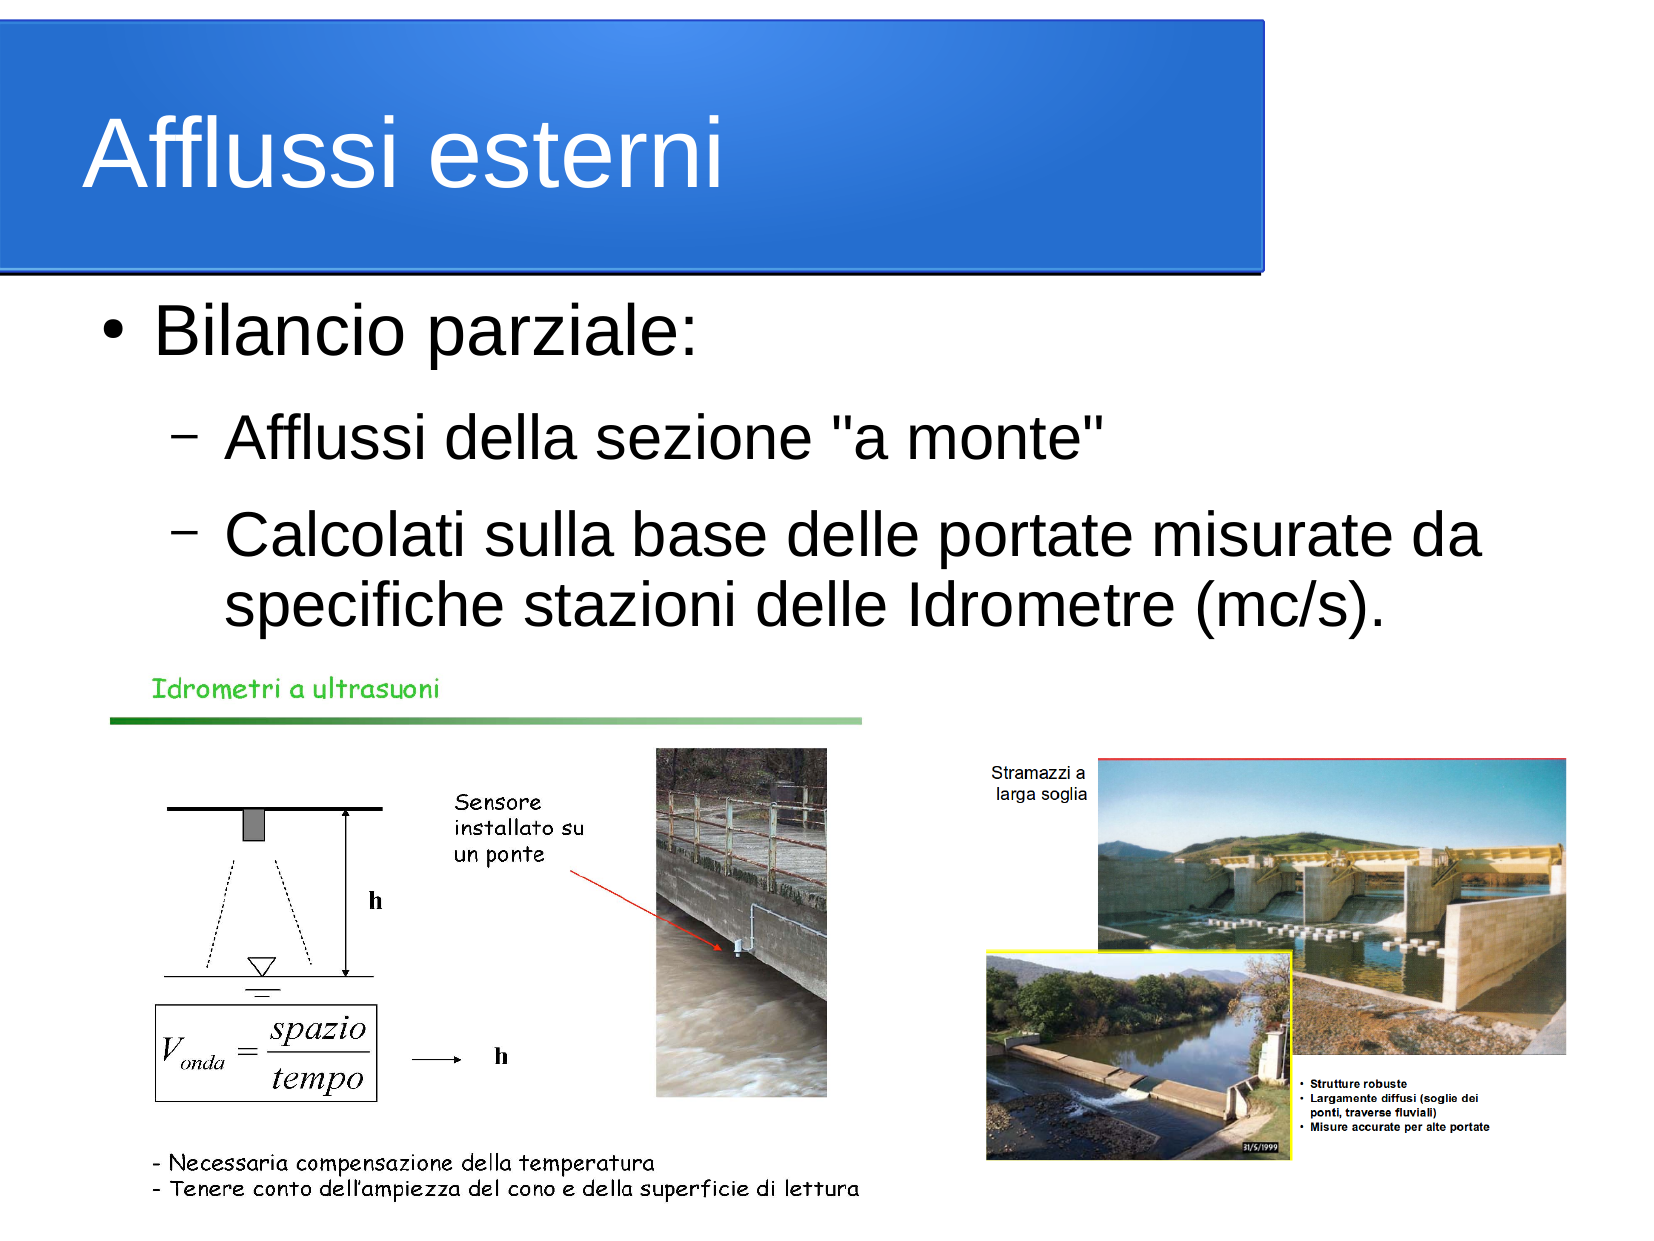

# Afflussi esterni
Bilancio parziale:
Afflussi della sezione "a monte"
Calcolati sulla base delle portate misurate da specifiche stazioni delle Idrometre (mc/s).